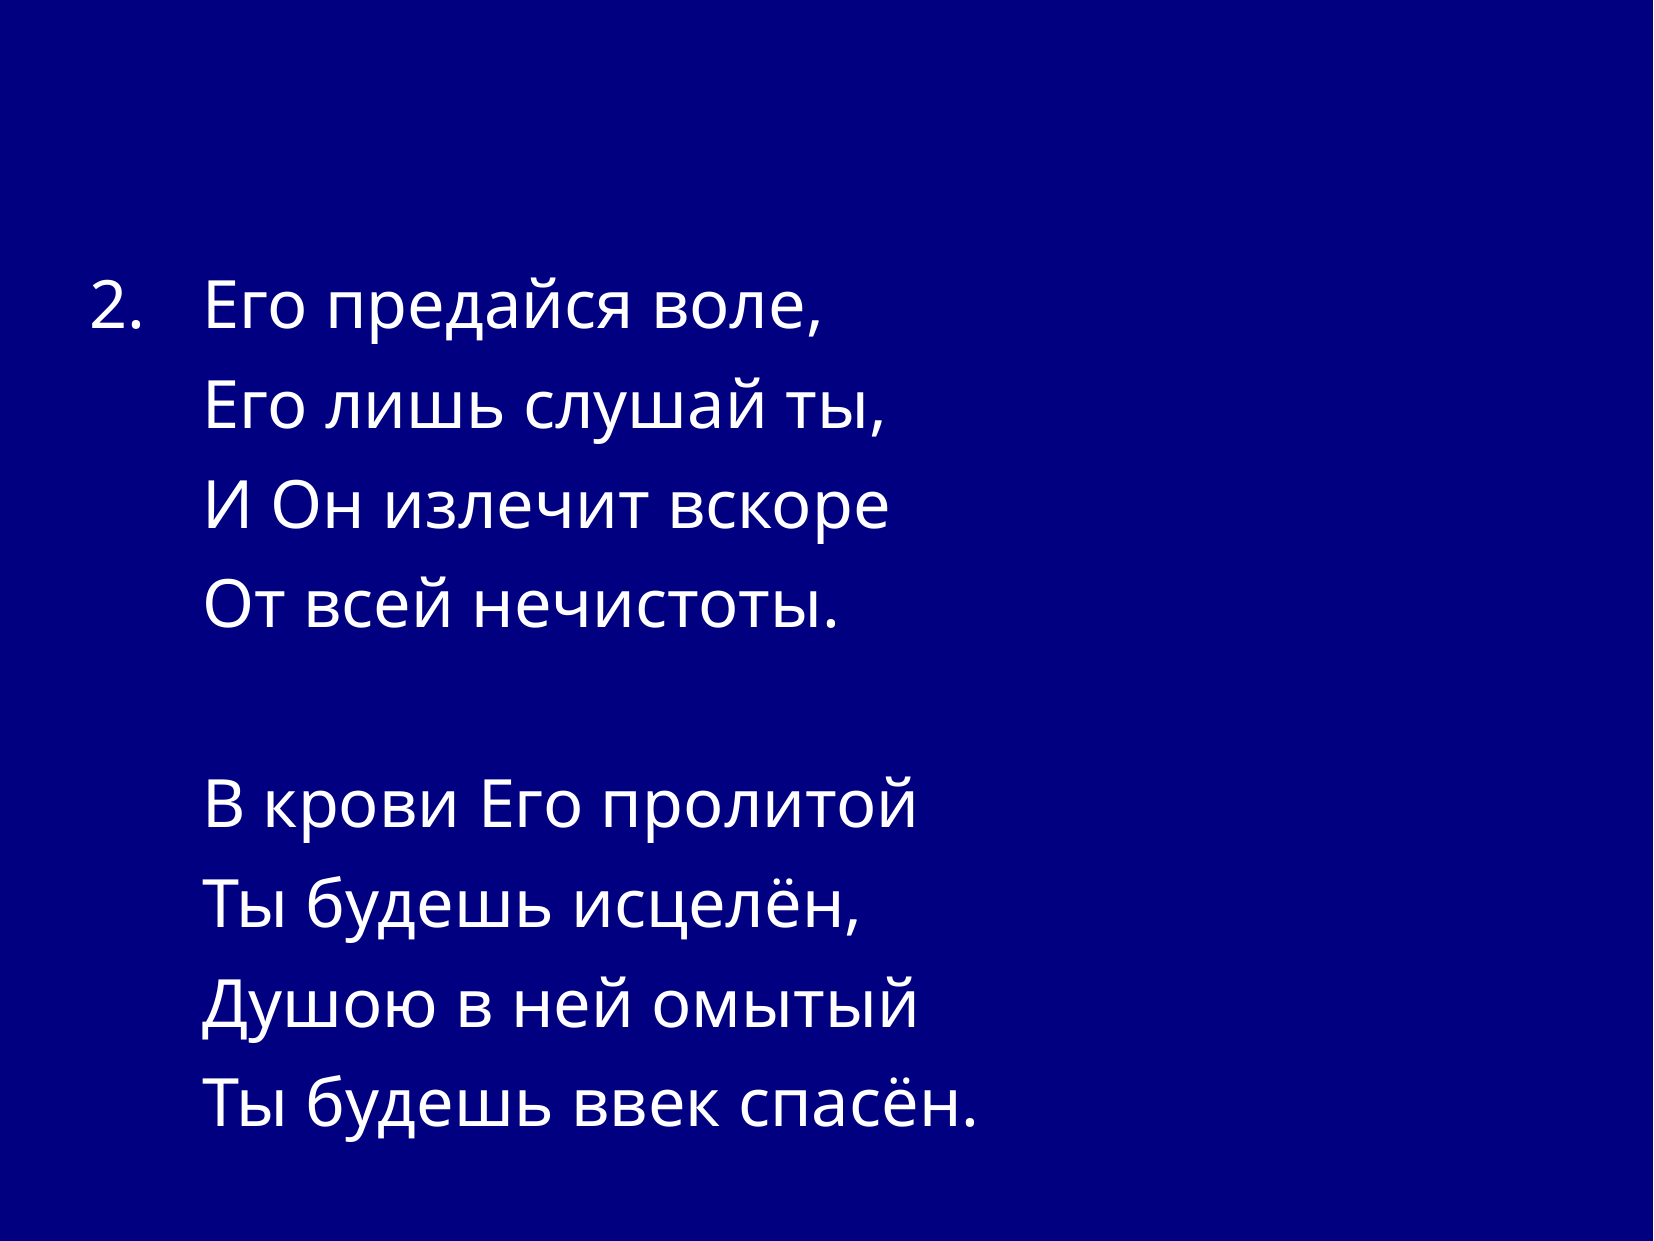

2.	Его предайся воле,
	Его лишь слушай ты,
	И Он излечит вскоре
	От всей нечистоты.
	В крови Его пролитой
	Ты будешь исцелён,
	Душою в ней омытый
	Ты будешь ввек спасён.